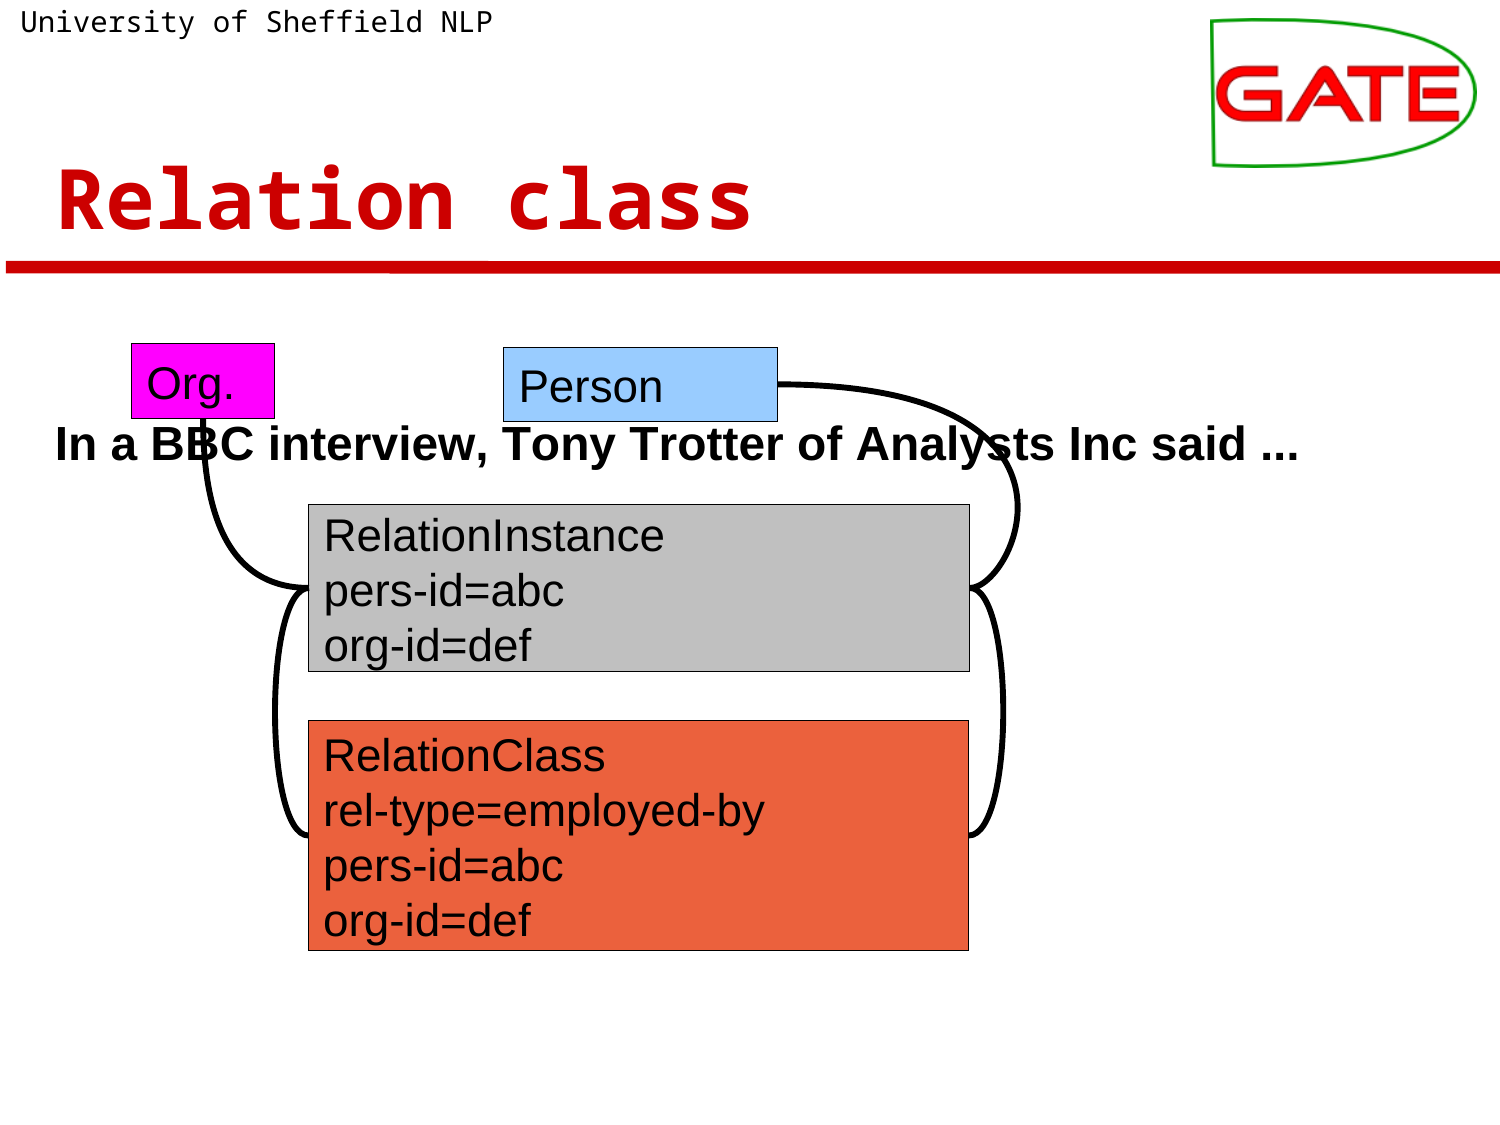

# Relation class
Org.
Person
In a BBC interview, Tony Trotter of Analysts Inc said ...
RelationInstance
pers-id=abc
org-id=def
RelationClass
rel-type=employed-by
pers-id=abc
org-id=def